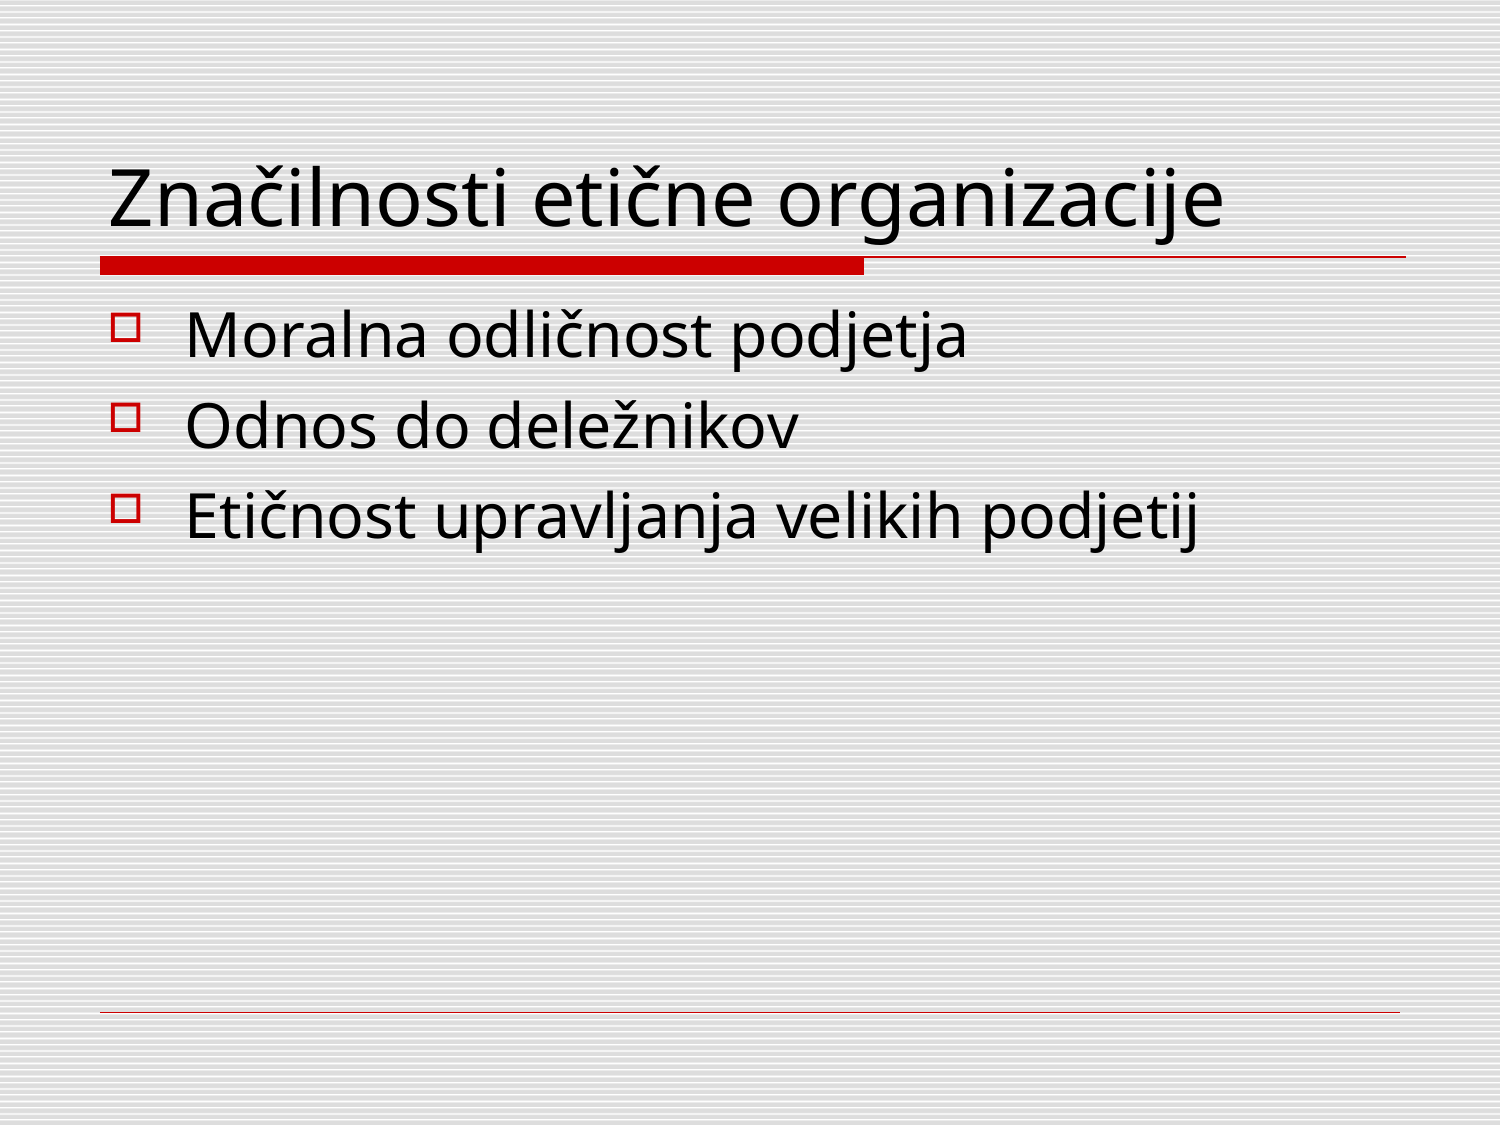

# Značilnosti etične organizacije
Moralna odličnost podjetja
Odnos do deležnikov
Etičnost upravljanja velikih podjetij